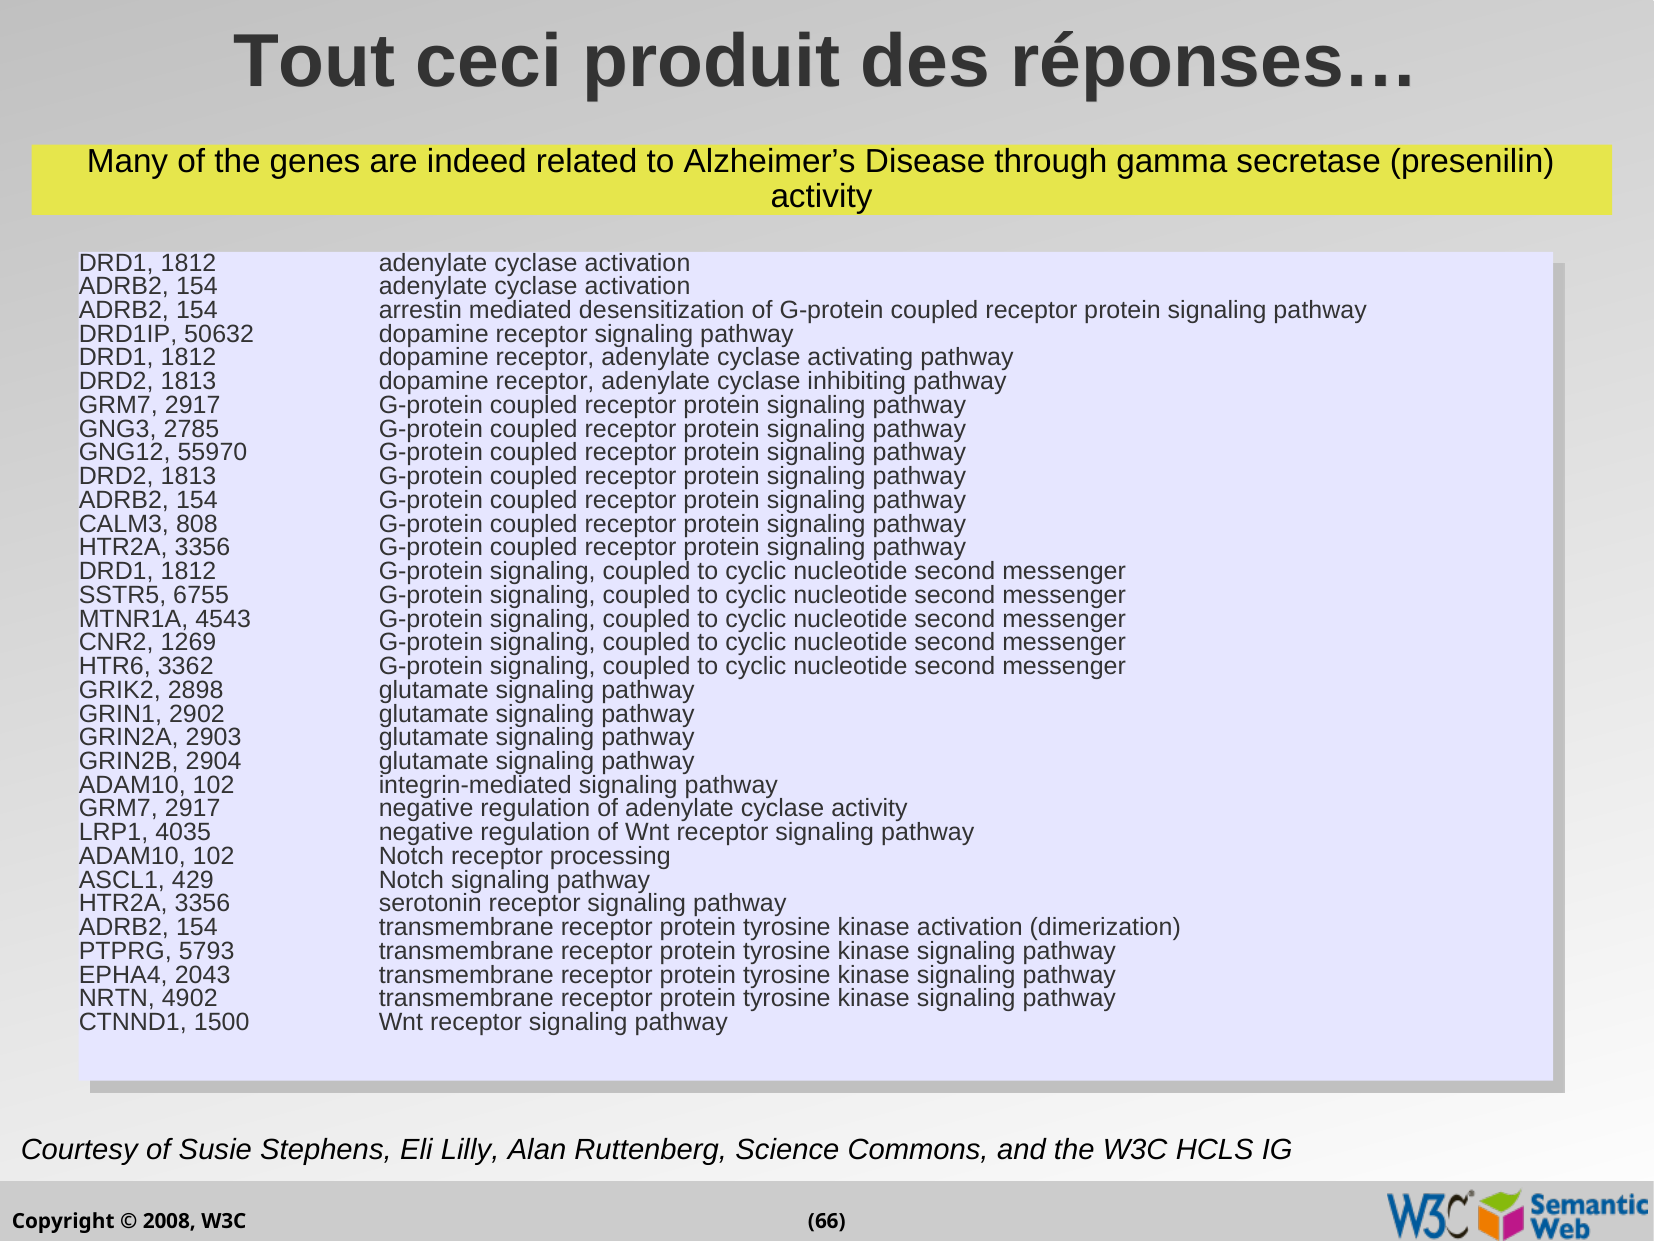

# Tout ceci produit des réponses…
Many of the genes are indeed related to Alzheimer’s Disease through gamma secretase (presenilin) activity
DRD1, 1812		adenylate cyclase activation
ADRB2, 154		adenylate cyclase activation
ADRB2, 154		arrestin mediated desensitization of G-protein coupled receptor protein signaling pathway
DRD1IP, 50632	dopamine receptor signaling pathway
DRD1, 1812		dopamine receptor, adenylate cyclase activating pathway
DRD2, 1813		dopamine receptor, adenylate cyclase inhibiting pathway
GRM7, 2917		G-protein coupled receptor protein signaling pathway
GNG3, 2785		G-protein coupled receptor protein signaling pathway
GNG12, 55970	G-protein coupled receptor protein signaling pathway
DRD2, 1813		G-protein coupled receptor protein signaling pathway
ADRB2, 154		G-protein coupled receptor protein signaling pathway
CALM3, 808		G-protein coupled receptor protein signaling pathway
HTR2A, 3356	G-protein coupled receptor protein signaling pathway
DRD1, 1812		G-protein signaling, coupled to cyclic nucleotide second messenger
SSTR5, 6755	G-protein signaling, coupled to cyclic nucleotide second messenger
MTNR1A, 4543	G-protein signaling, coupled to cyclic nucleotide second messenger
CNR2, 1269		G-protein signaling, coupled to cyclic nucleotide second messenger
HTR6, 3362		G-protein signaling, coupled to cyclic nucleotide second messenger
GRIK2, 2898		glutamate signaling pathway
GRIN1, 2902		glutamate signaling pathway
GRIN2A, 2903	glutamate signaling pathway
GRIN2B, 2904	glutamate signaling pathway
ADAM10, 102	integrin-mediated signaling pathway
GRM7, 2917		negative regulation of adenylate cyclase activity
LRP1, 4035		negative regulation of Wnt receptor signaling pathway
ADAM10, 102	Notch receptor processing
ASCL1, 429		Notch signaling pathway
HTR2A, 3356	serotonin receptor signaling pathway
ADRB2, 154		transmembrane receptor protein tyrosine kinase activation (dimerization)
PTPRG, 5793	transmembrane receptor protein tyrosine kinase signaling pathway
EPHA4, 2043	transmembrane receptor protein tyrosine kinase signaling pathway
NRTN, 4902		transmembrane receptor protein tyrosine kinase signaling pathway
CTNND1, 1500	Wnt receptor signaling pathway
Courtesy of Susie Stephens, Eli Lilly, Alan Ruttenberg, Science Commons, and the W3C HCLS IG